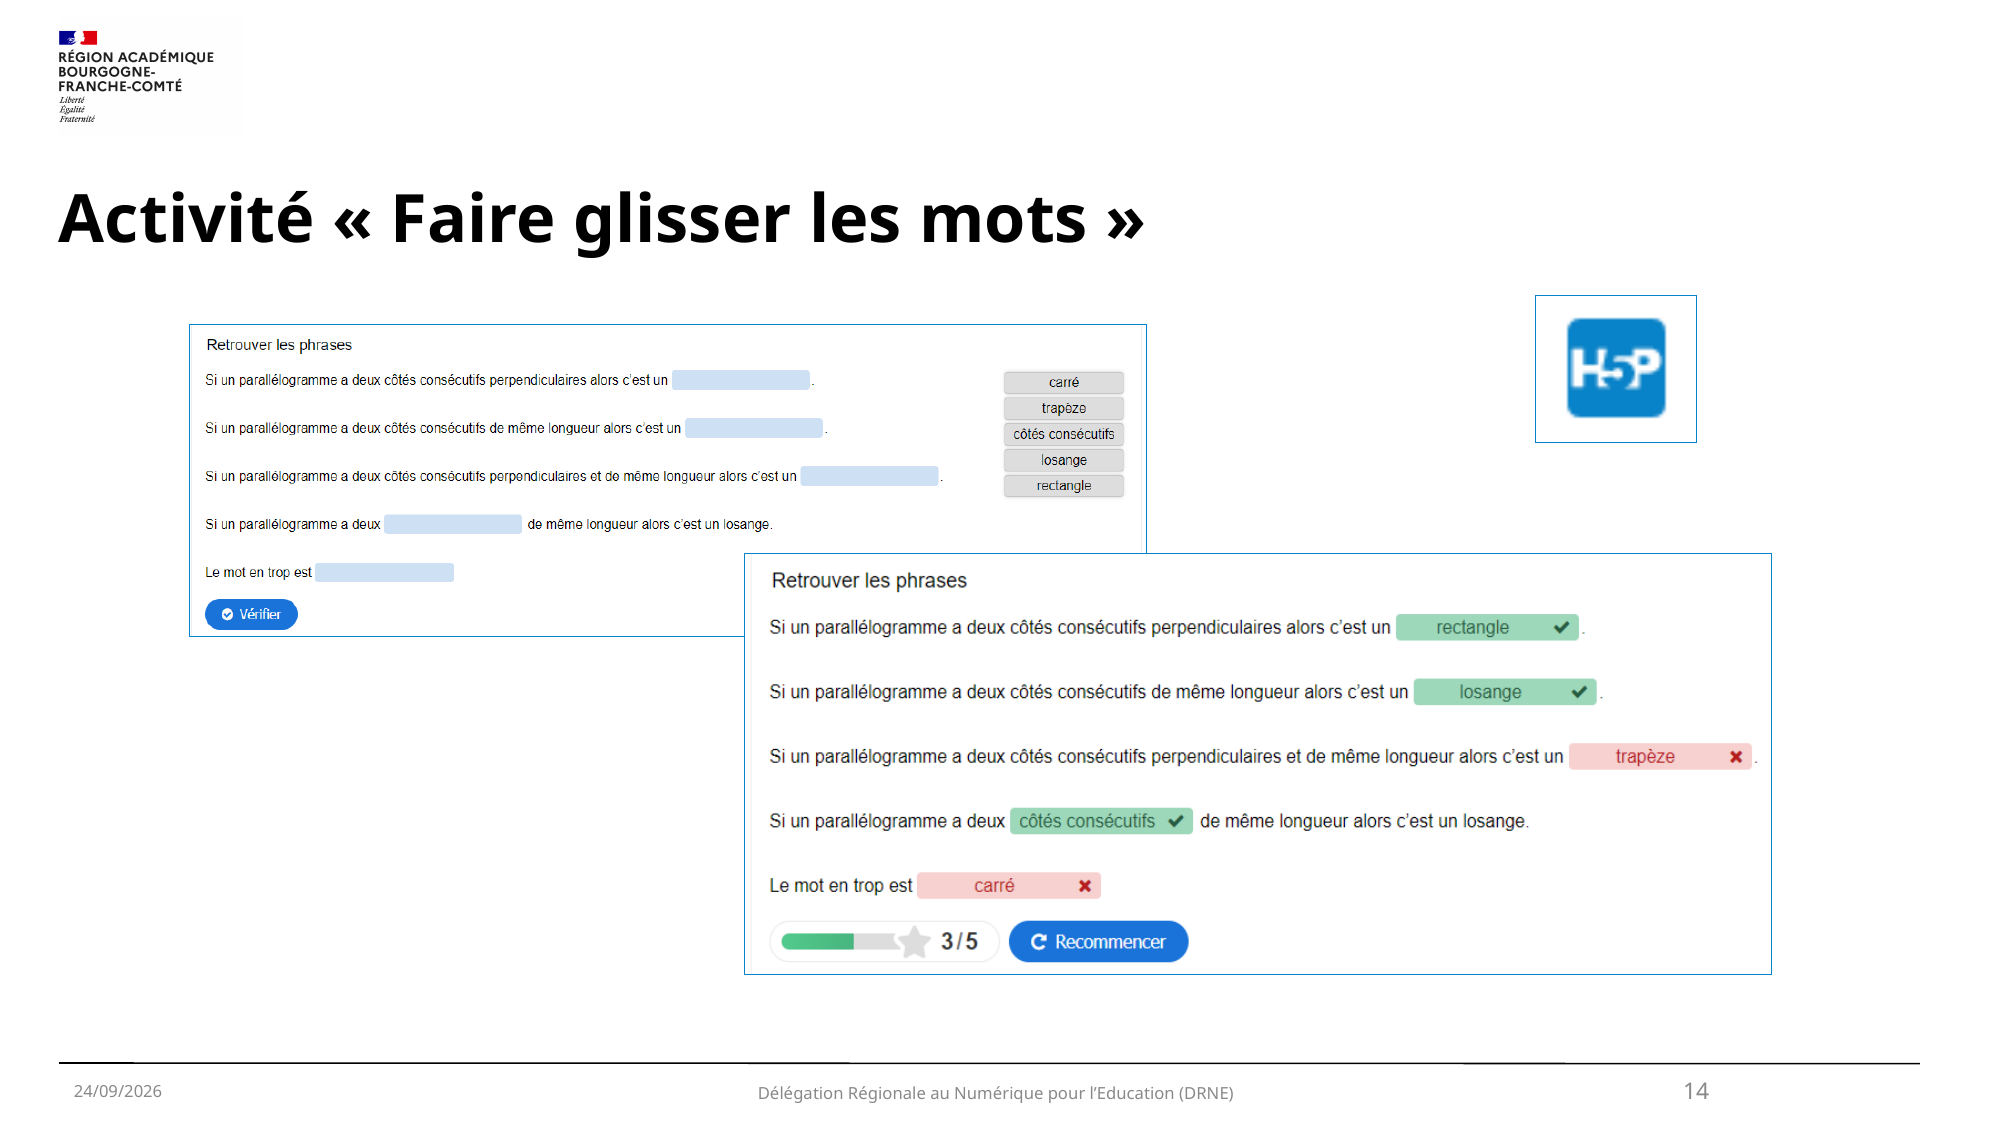

# Activité « Faire glisser les mots »
Délégation Régionale au Numérique pour l’Education (DRNE)